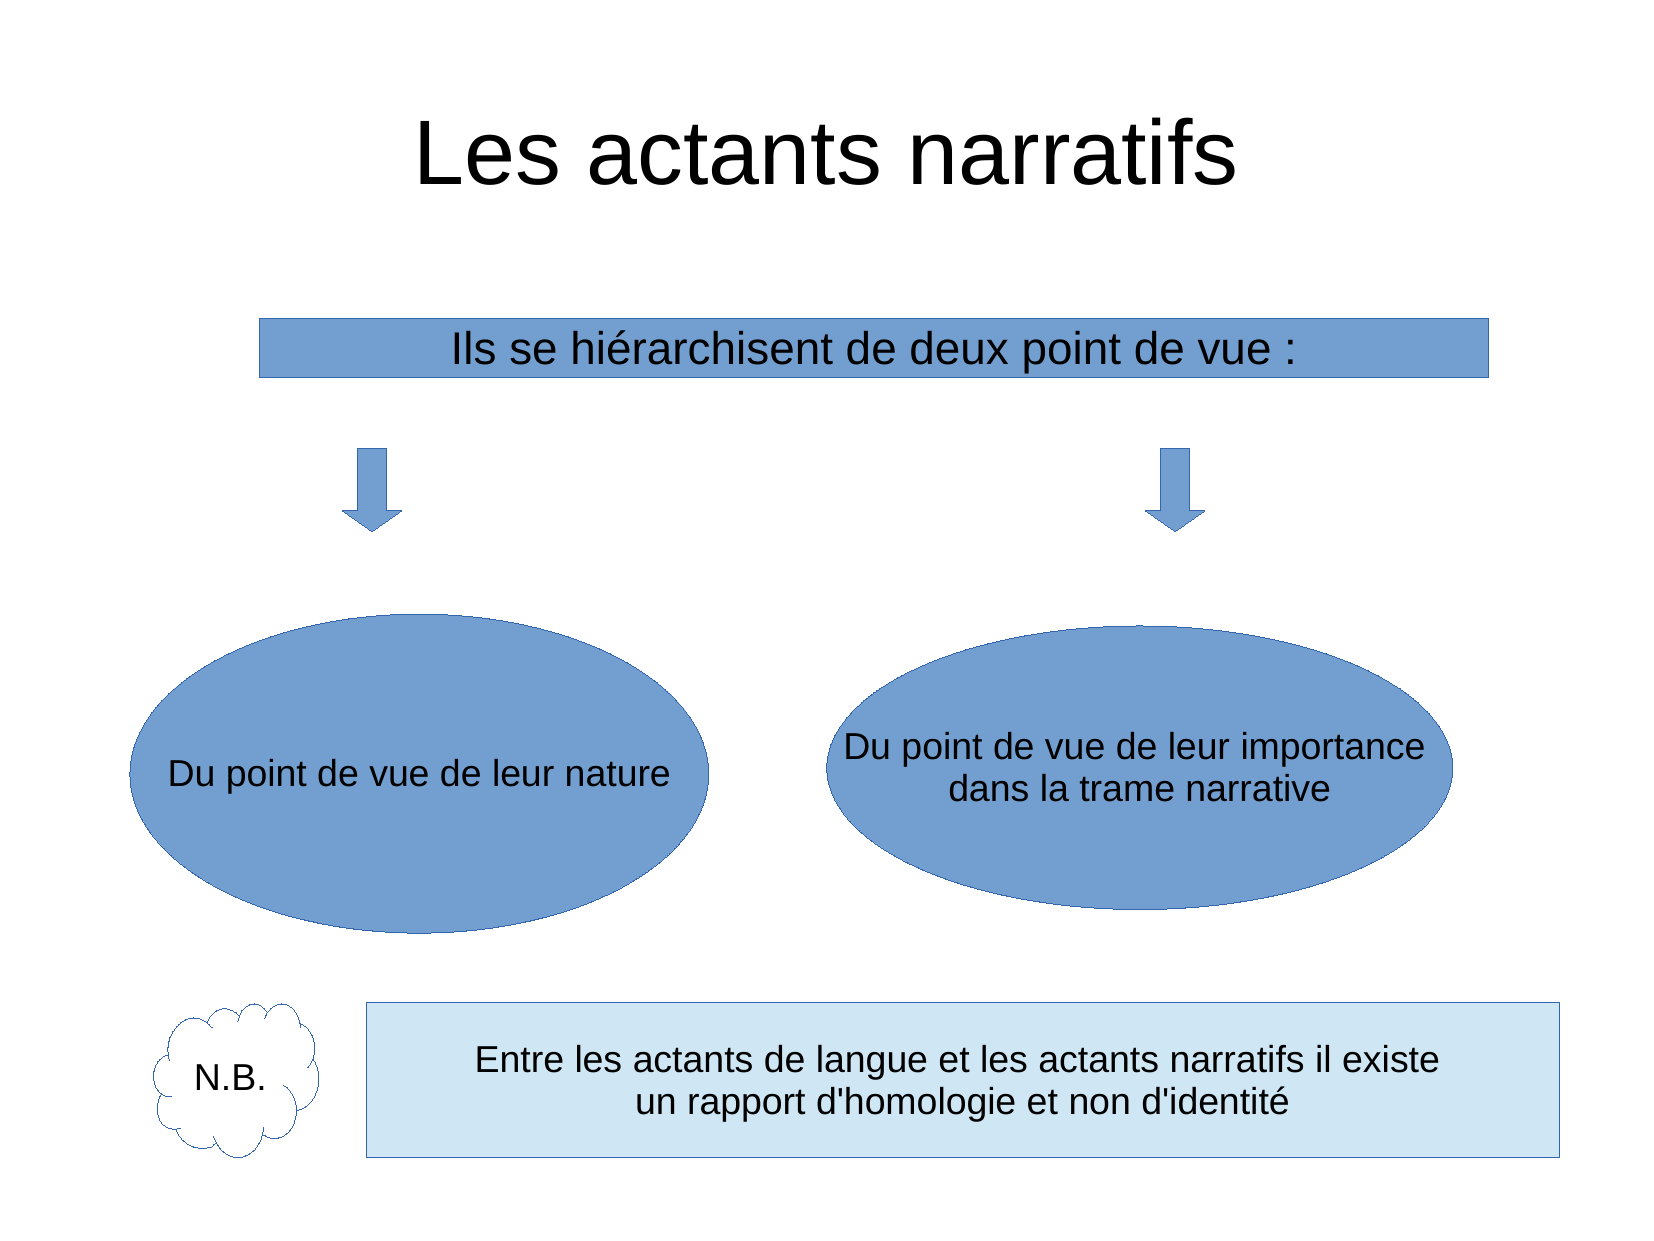

# Les actants narratifs
Ils se hiérarchisent de deux point de vue :
Du point de vue de leur nature
Du point de vue de leur importance
dans la trame narrative
Entre les actants de langue et les actants narratifs il existe
un rapport d'homologie et non d'identité
N.B.